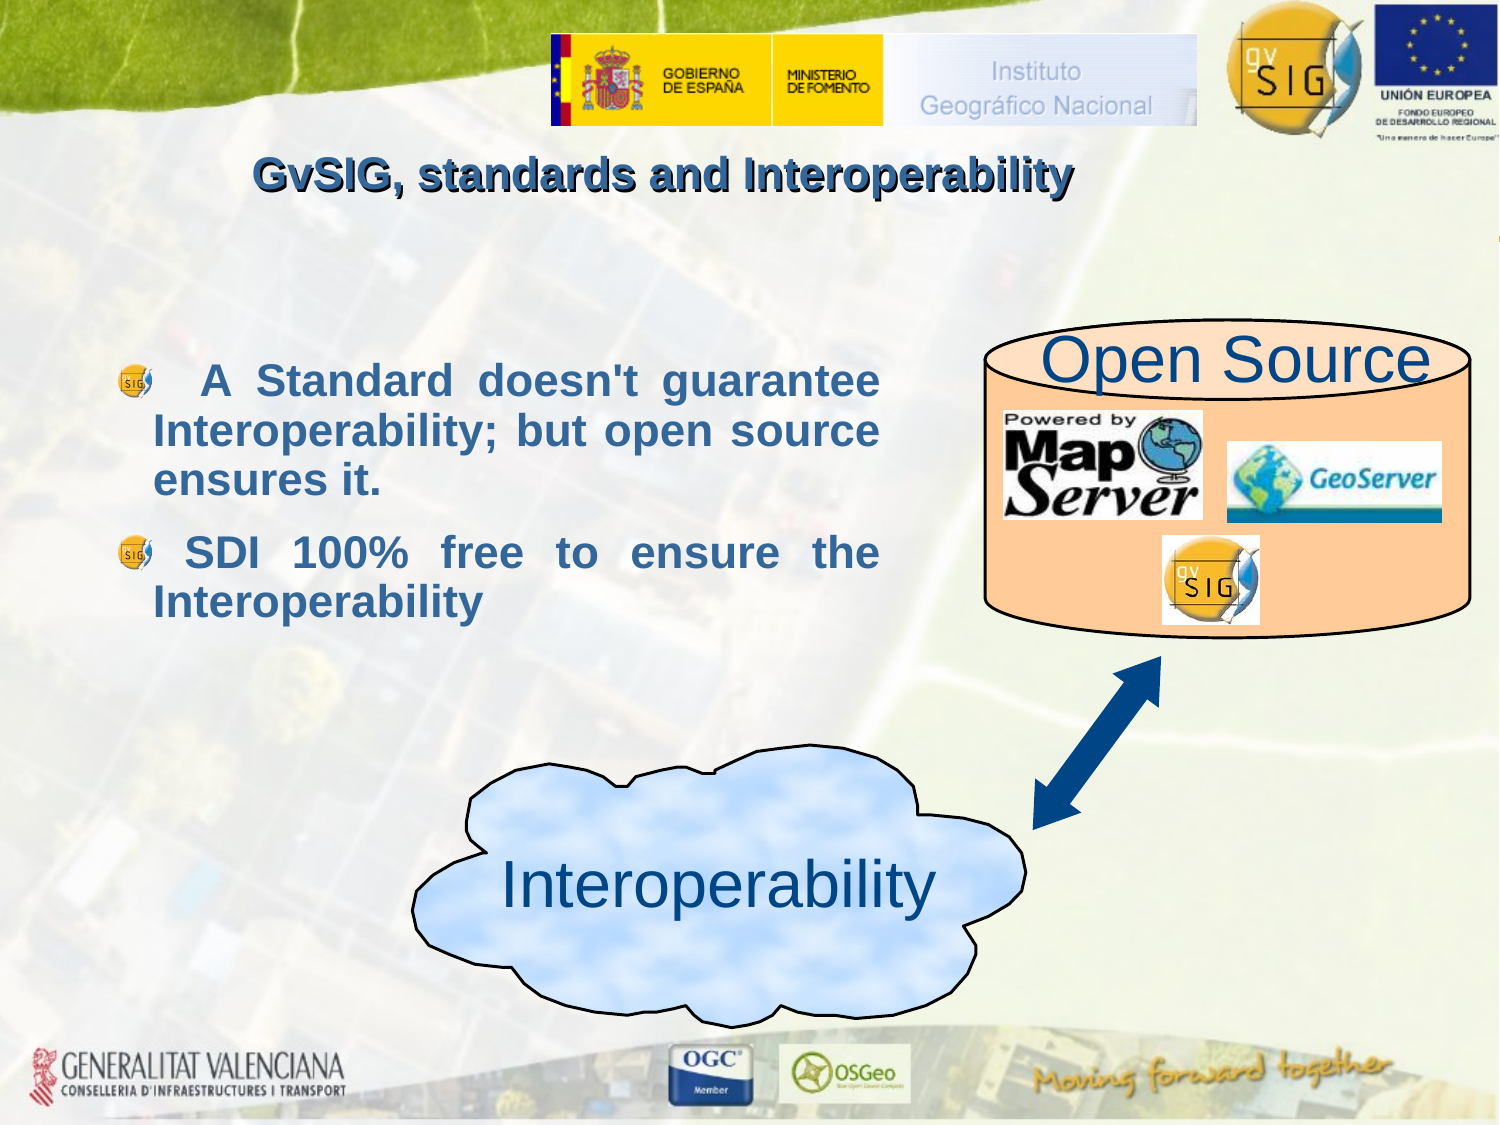

GvSIG, standards and Interoperability
Open Source
 A Standard doesn't guarantee Interoperability; but open source ensures it.
 SDI 100% free to ensure the Interoperability
Interoperability